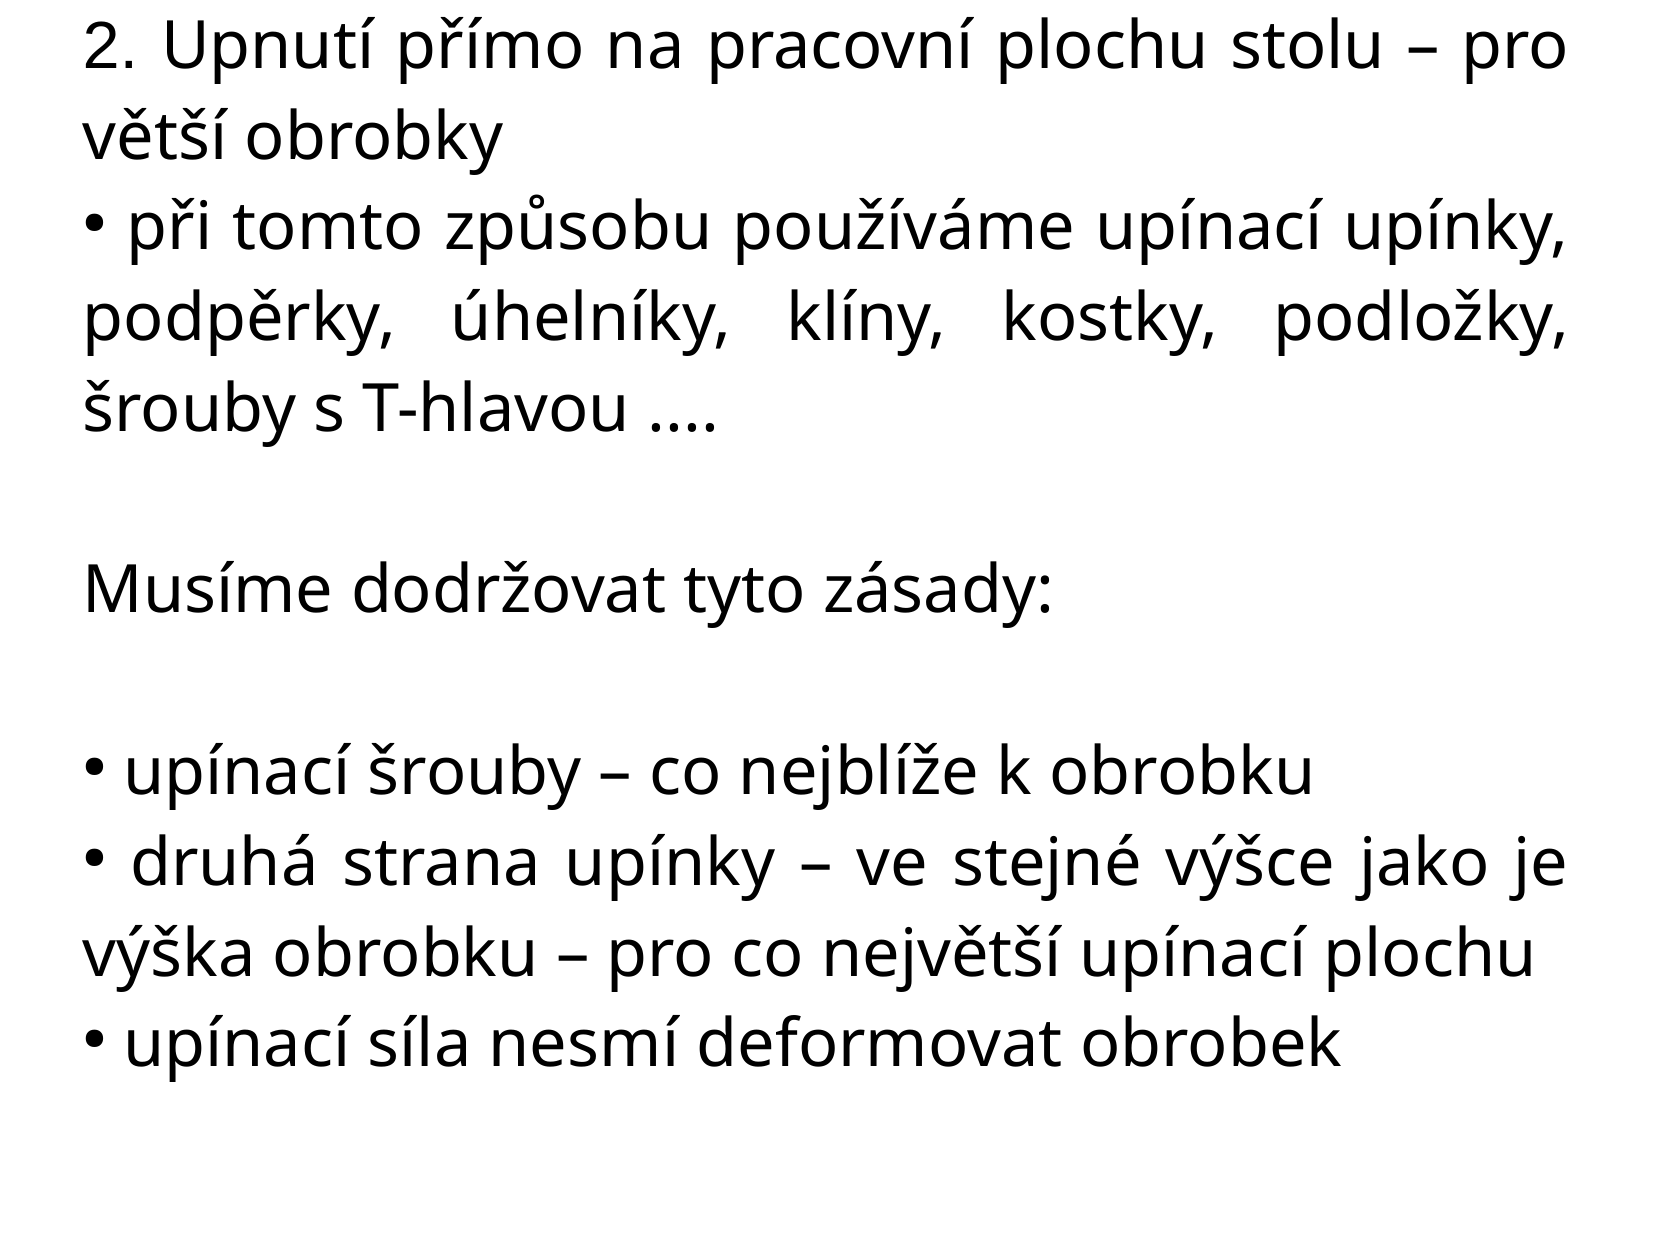

# 2. Upnutí přímo na pracovní plochu stolu – pro větší obrobky
 při tomto způsobu používáme upínací upínky, podpěrky, úhelníky, klíny, kostky, podložky, šrouby s T-hlavou ....
Musíme dodržovat tyto zásady:
 upínací šrouby – co nejblíže k obrobku
 druhá strana upínky – ve stejné výšce jako je výška obrobku – pro co největší upínací plochu
 upínací síla nesmí deformovat obrobek